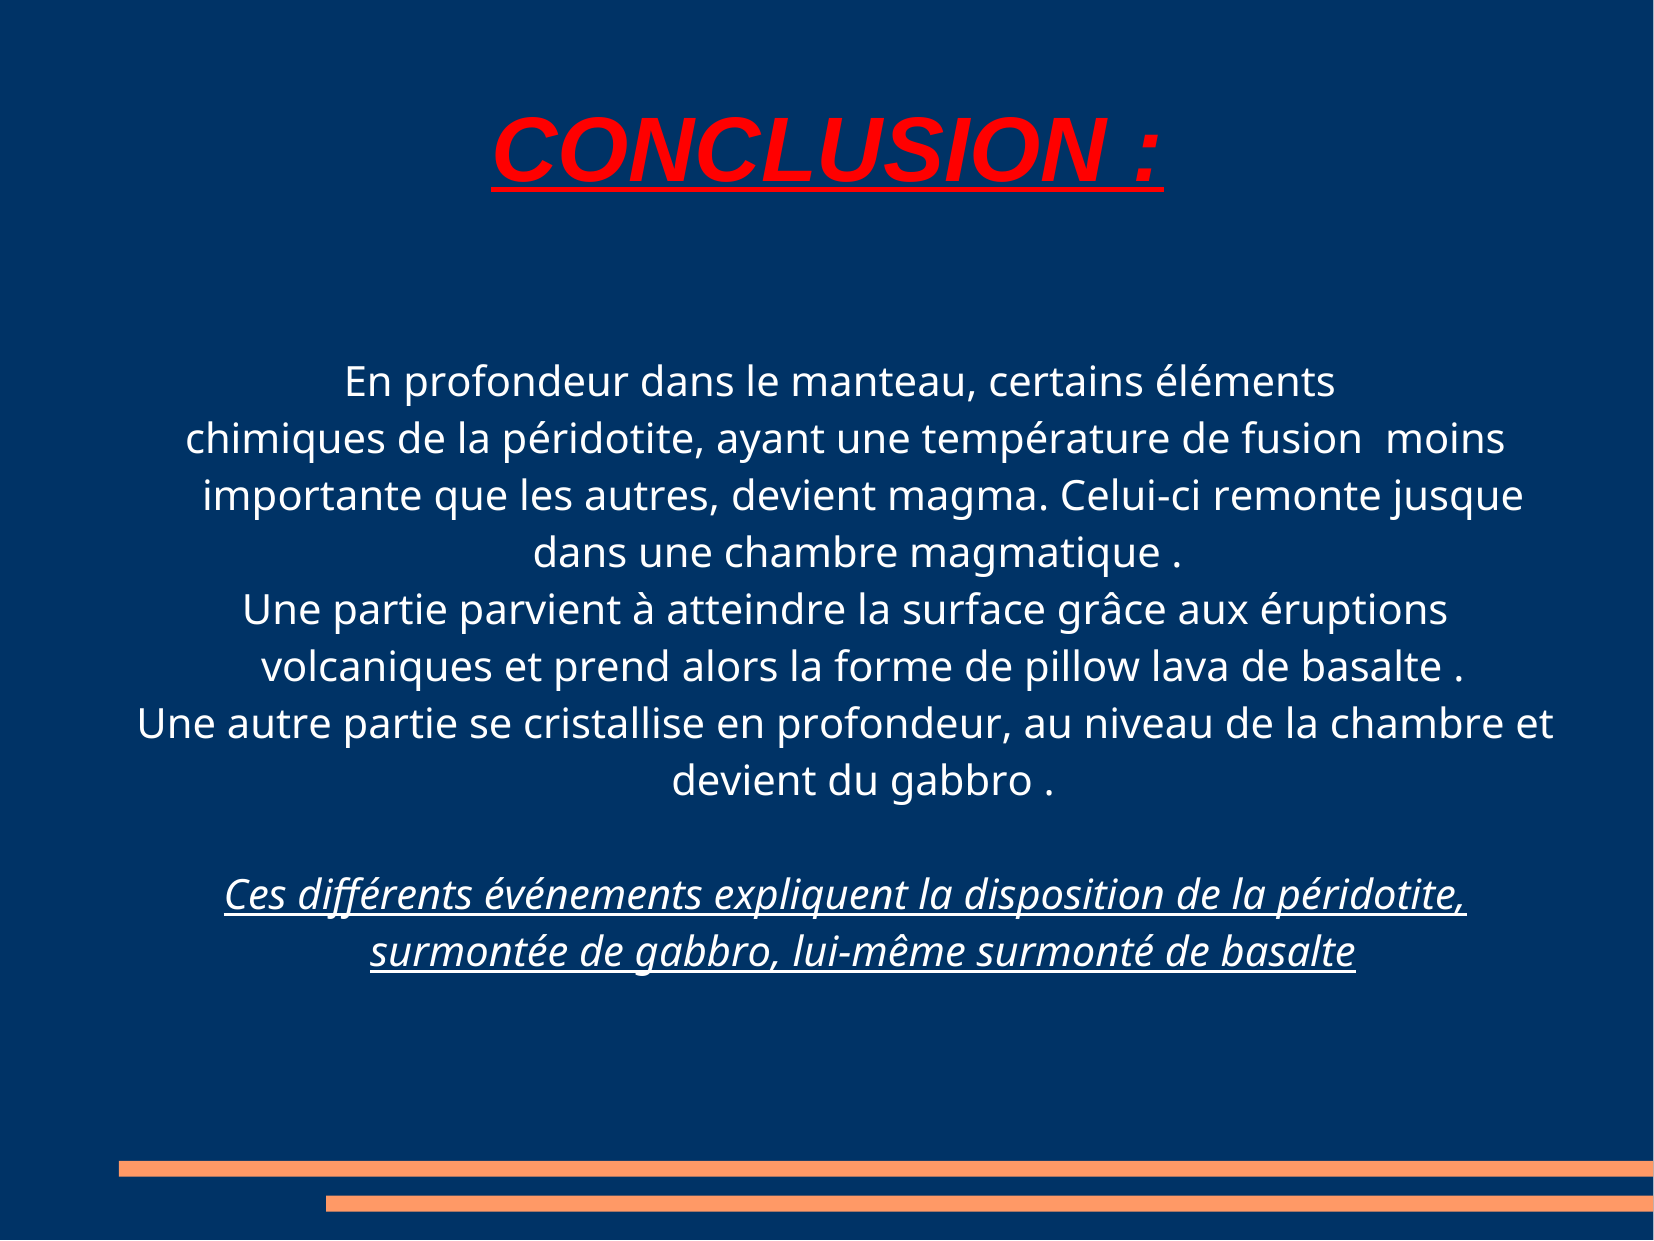

# CONCLUSION :
En profondeur dans le manteau, certains éléments
chimiques de la péridotite, ayant une température de fusion moins importante que les autres, devient magma. Celui-ci remonte jusque dans une chambre magmatique .
Une partie parvient à atteindre la surface grâce aux éruptions volcaniques et prend alors la forme de pillow lava de basalte .
Une autre partie se cristallise en profondeur, au niveau de la chambre et devient du gabbro .
Ces différents événements expliquent la disposition de la péridotite, surmontée de gabbro, lui-même surmonté de basalte